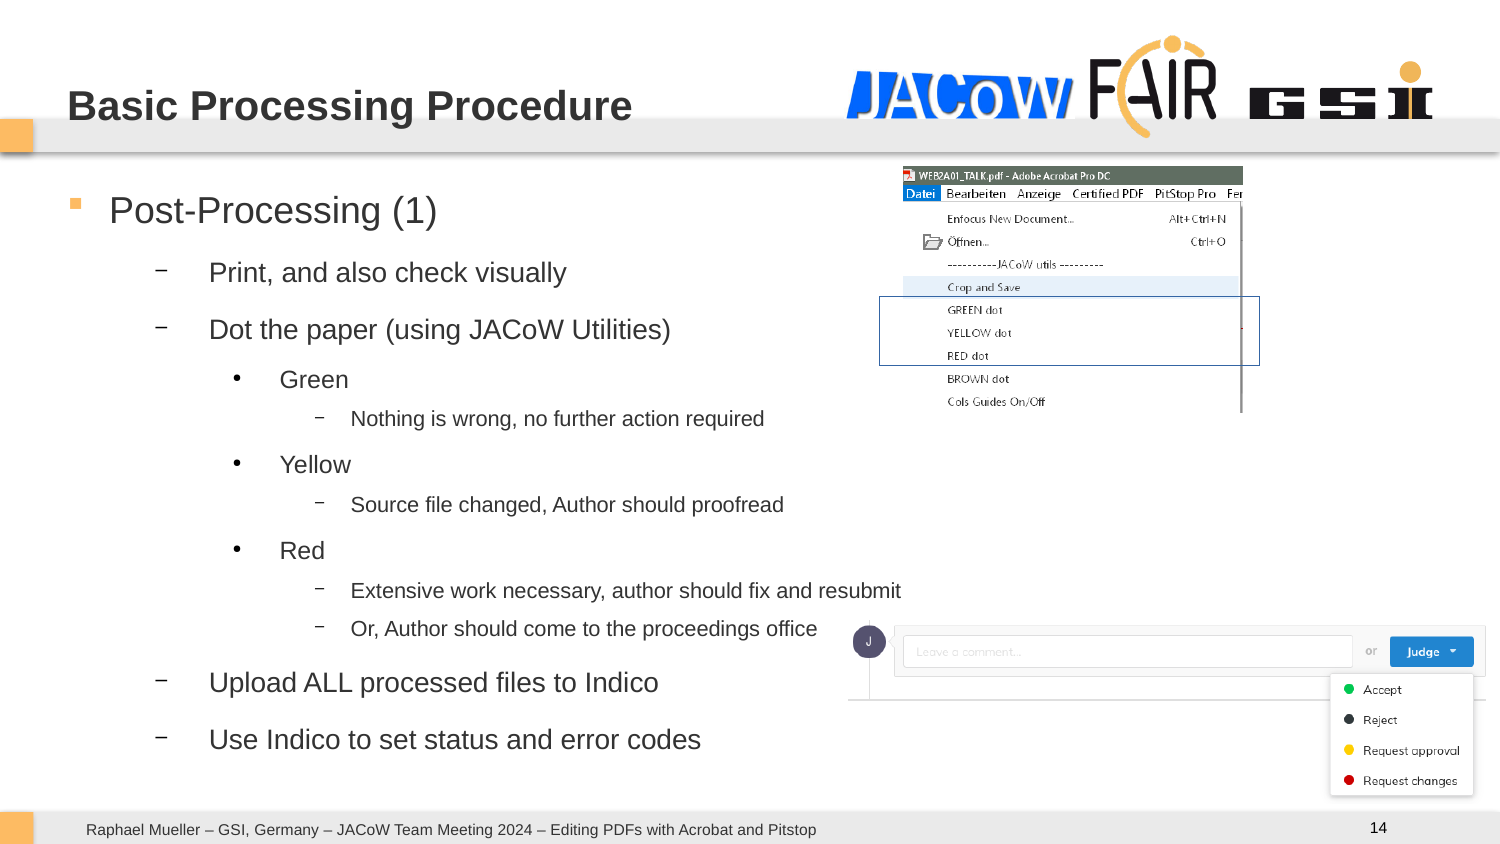

Basic Processing Procedure
# Post-Processing (1)
Print, and also check visually
Dot the paper (using JACoW Utilities)
Green
Nothing is wrong, no further action required
Yellow
Source file changed, Author should proofread
Red
Extensive work necessary, author should fix and resubmit
Or, Author should come to the proceedings office
Upload ALL processed files to Indico
Use Indico to set status and error codes